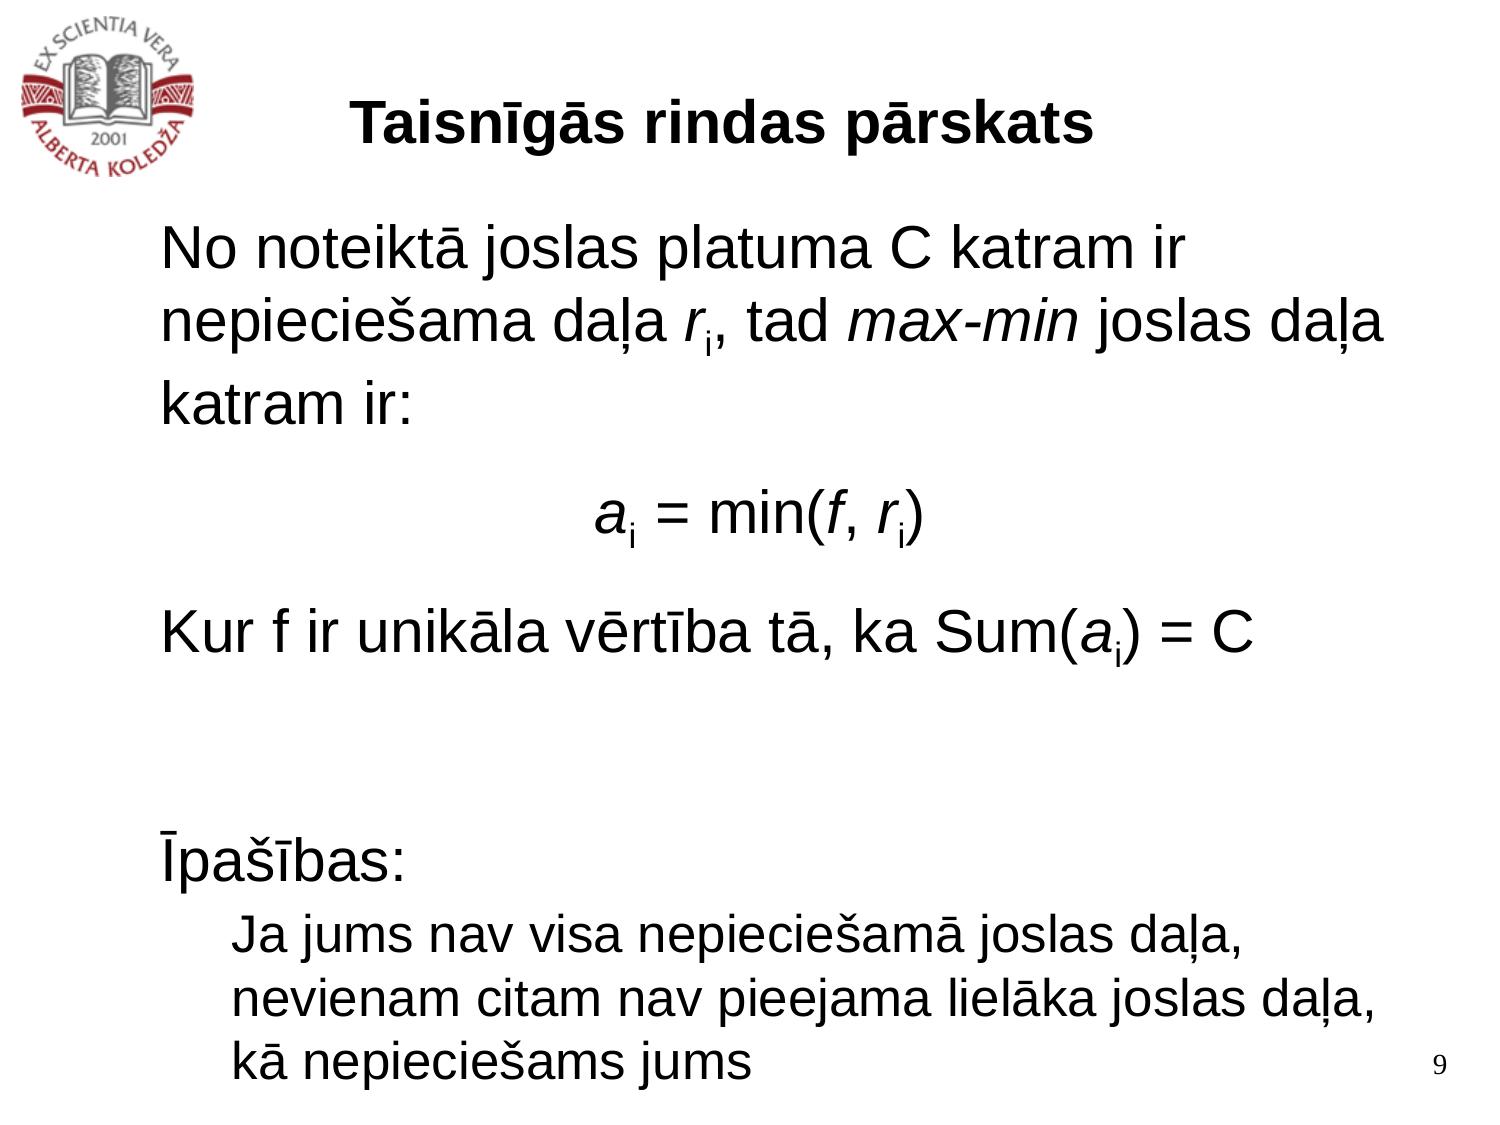

# Taisnīgās rindas pārskats
No noteiktā joslas platuma C katram ir nepieciešama daļa ri, tad max-min joslas daļa katram ir:
ai = min(f, ri)
Kur f ir unikāla vērtība tā, ka Sum(ai) = C
Īpašības:
Ja jums nav visa nepieciešamā joslas daļa, nevienam citam nav pieejama lielāka joslas daļa, kā nepieciešams jums
9